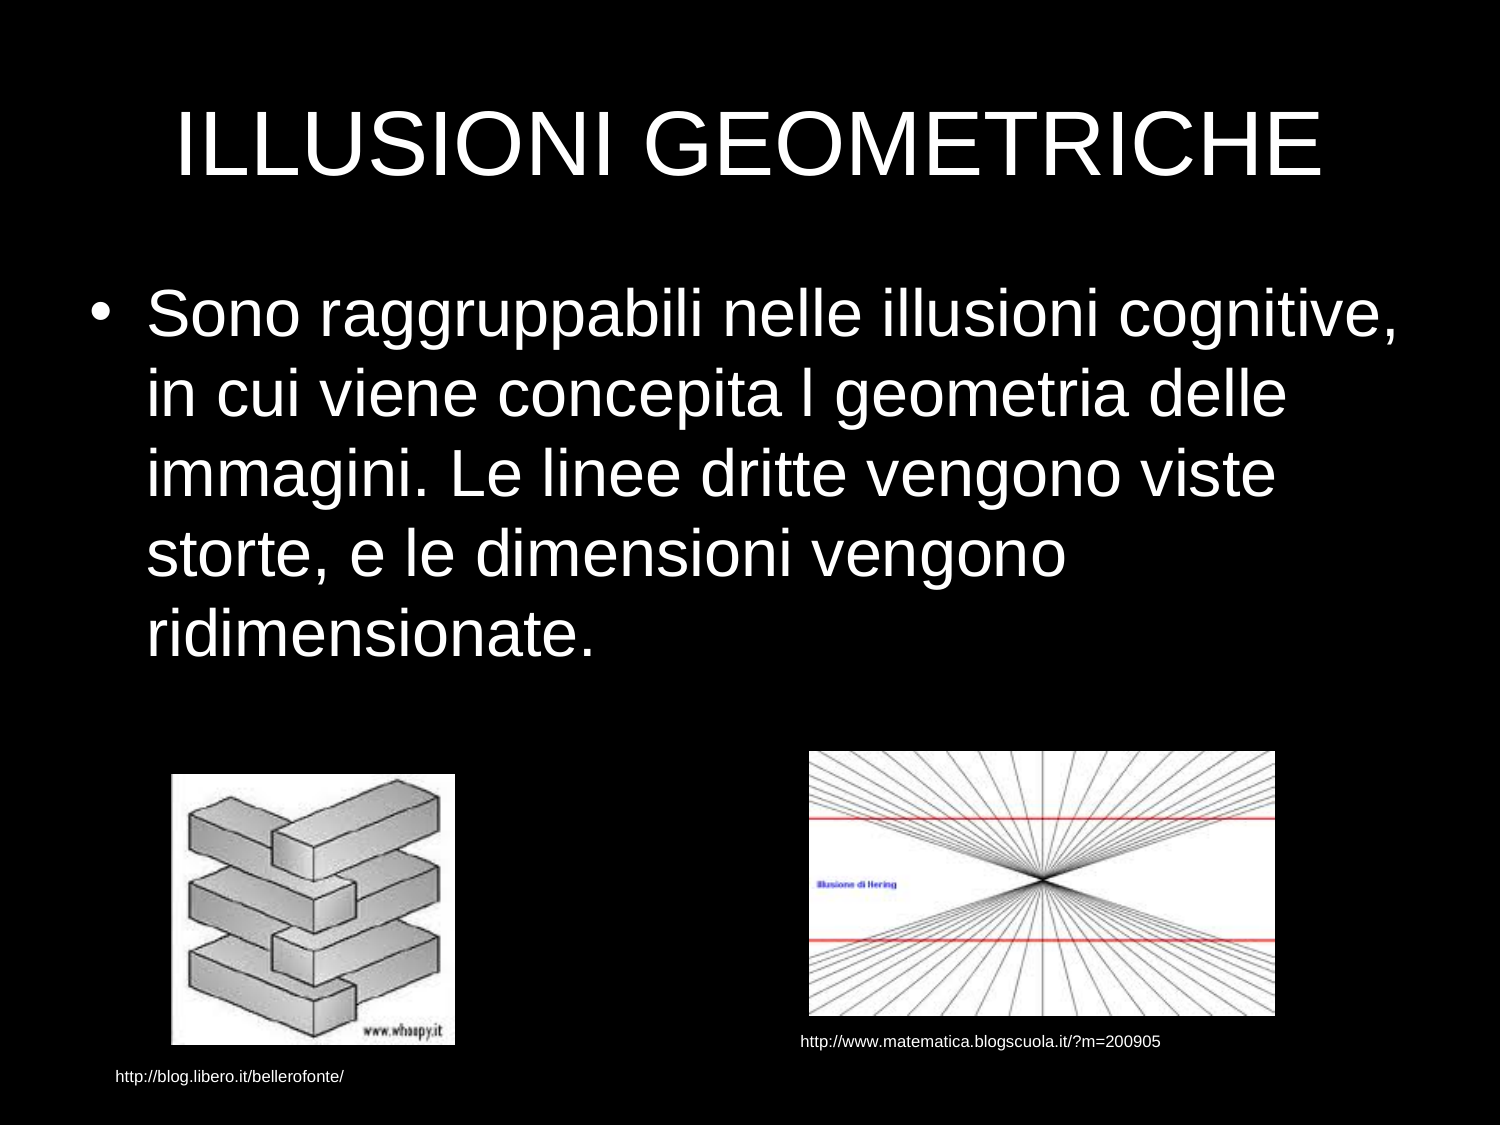

# ILLUSIONI GEOMETRICHE
Sono raggruppabili nelle illusioni cognitive, in cui viene concepita l geometria delle immagini. Le linee dritte vengono viste storte, e le dimensioni vengono ridimensionate.
http://www.matematica.blogscuola.it/?m=200905
http://blog.libero.it/bellerofonte/